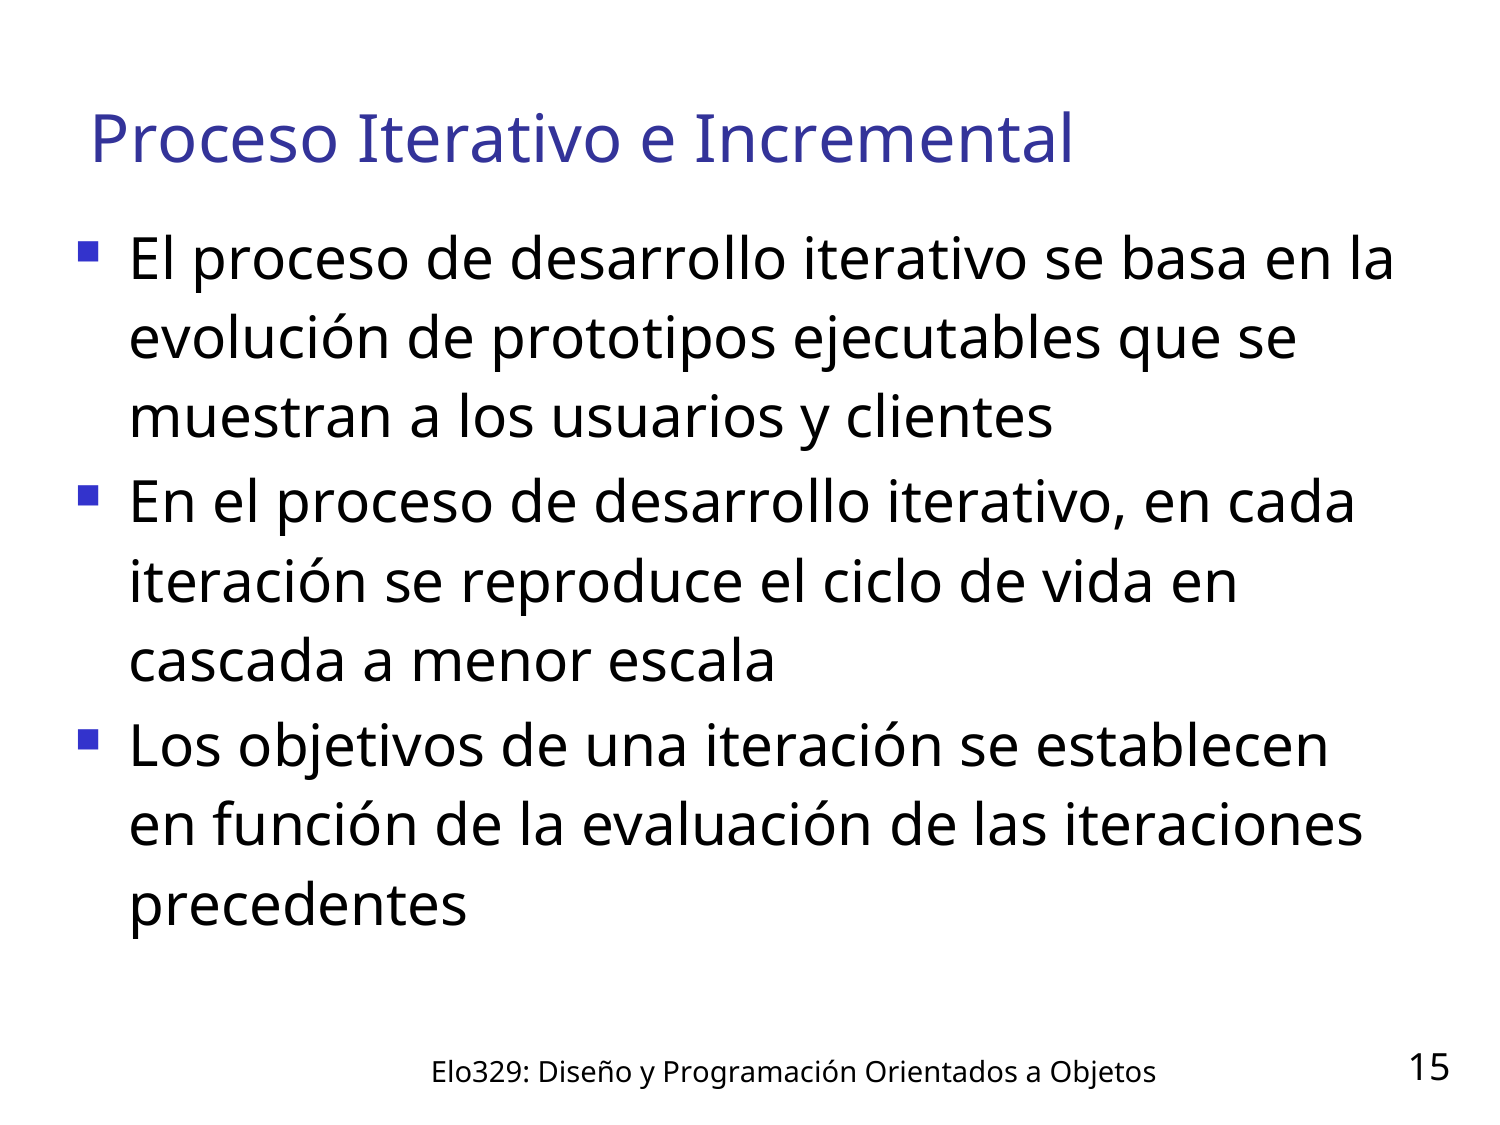

Proceso Iterativo e Incremental
# El proceso de desarrollo iterativo se basa en la evolución de prototipos ejecutables que se muestran a los usuarios y clientes
En el proceso de desarrollo iterativo, en cada iteración se reproduce el ciclo de vida en cascada a menor escala
Los objetivos de una iteración se establecen en función de la evaluación de las iteraciones precedentes
ELO329: Diseño y Programación Orientadas a Objetos
15